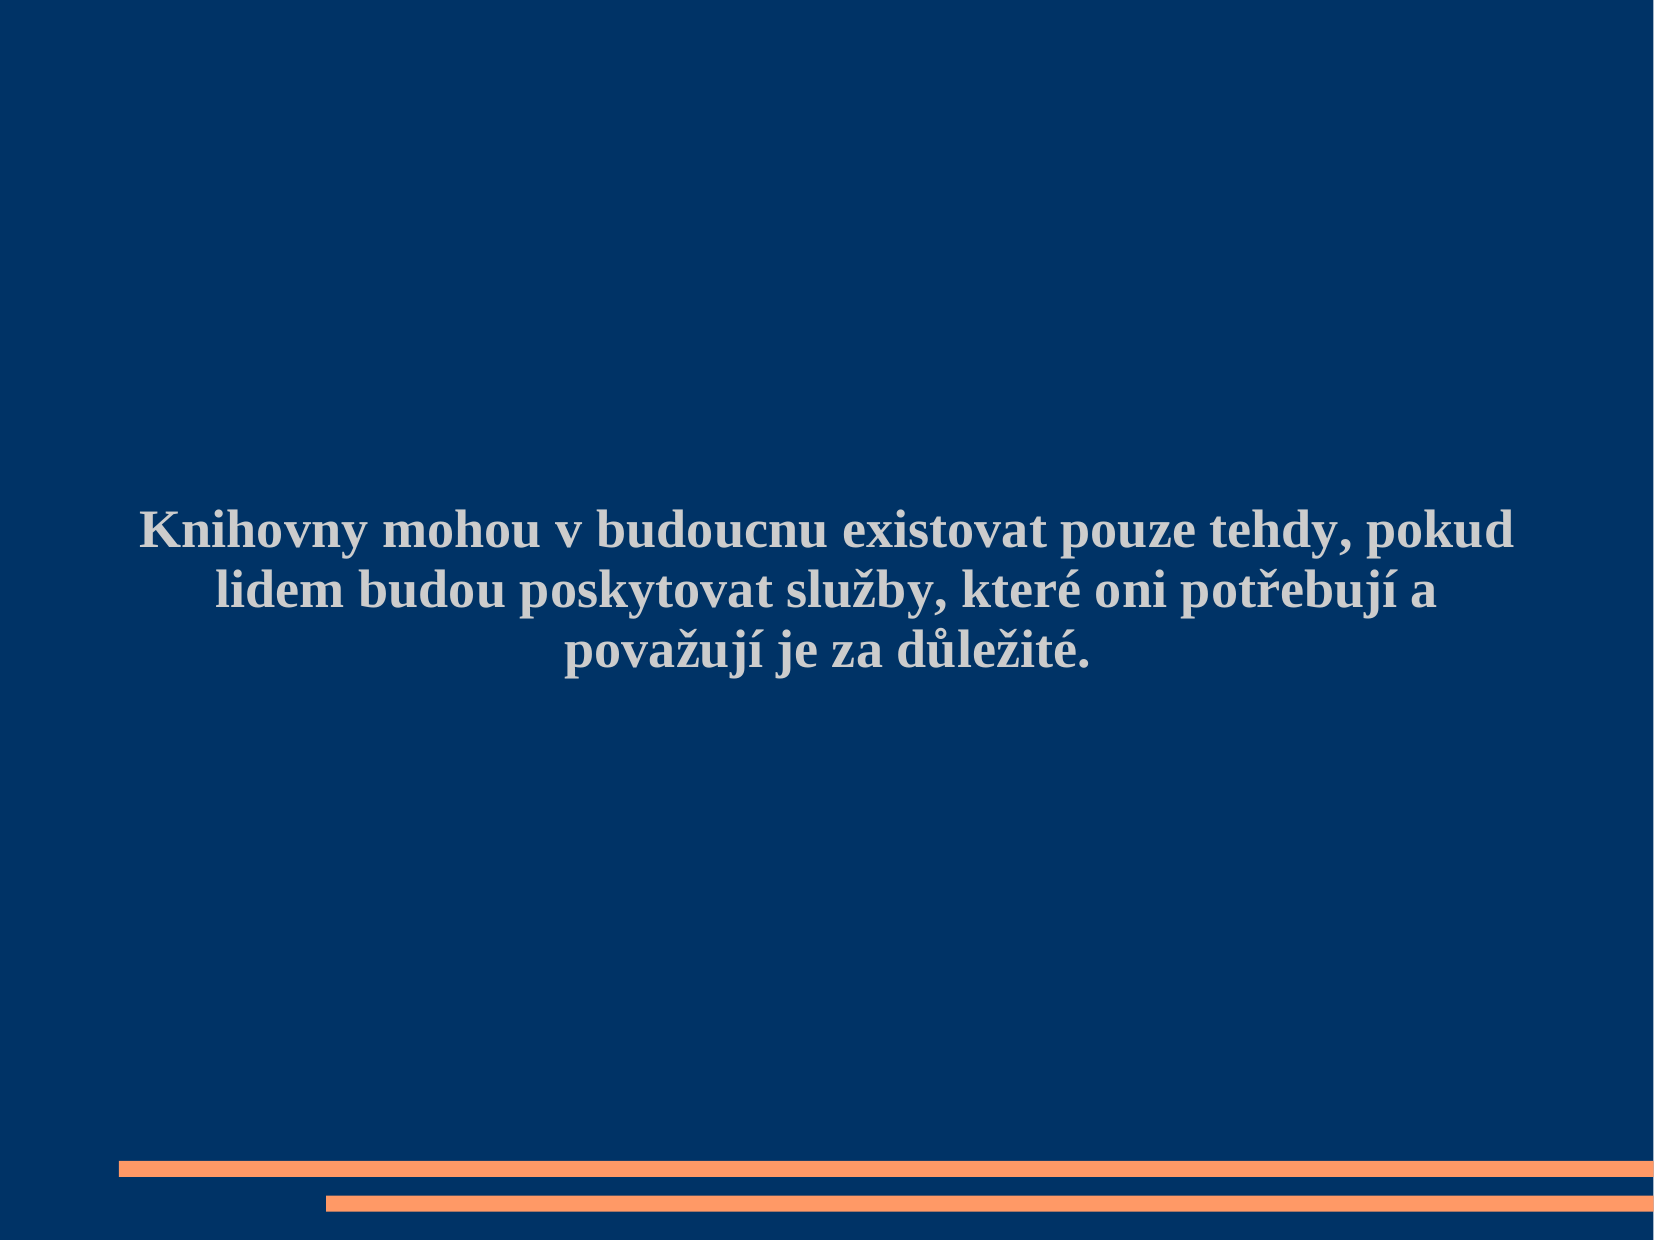

# Knihovny mohou v budoucnu existovat pouze tehdy, pokud lidem budou poskytovat služby, které oni potřebují a považují je za důležité.